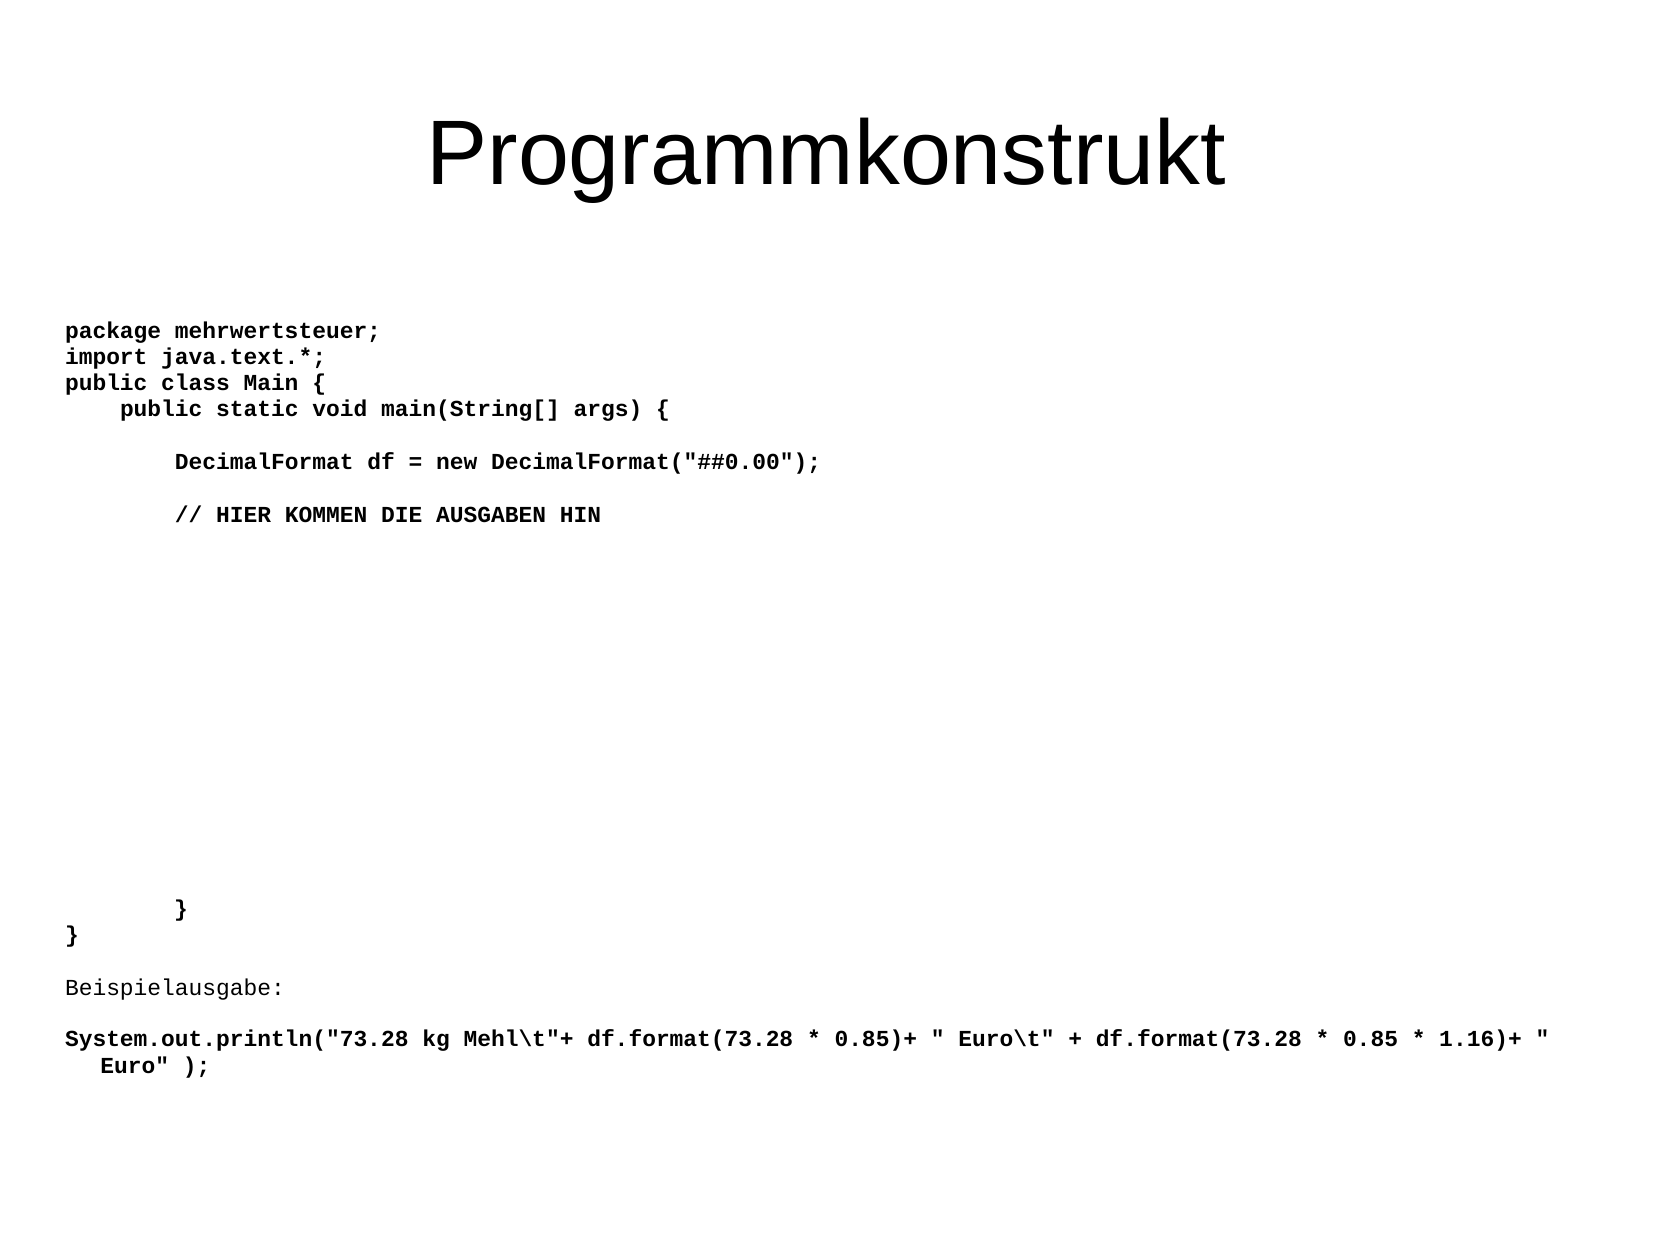

# Programmkonstrukt
package mehrwertsteuer;
import java.text.*;
public class Main {
 public static void main(String[] args) {
 DecimalFormat df = new DecimalFormat("##0.00");
 // HIER KOMMEN DIE AUSGABEN HIN
	}
}
Beispielausgabe:
System.out.println("73.28 kg Mehl\t"+ df.format(73.28 * 0.85)+ " Euro\t" + df.format(73.28 * 0.85 * 1.16)+ " Euro" );